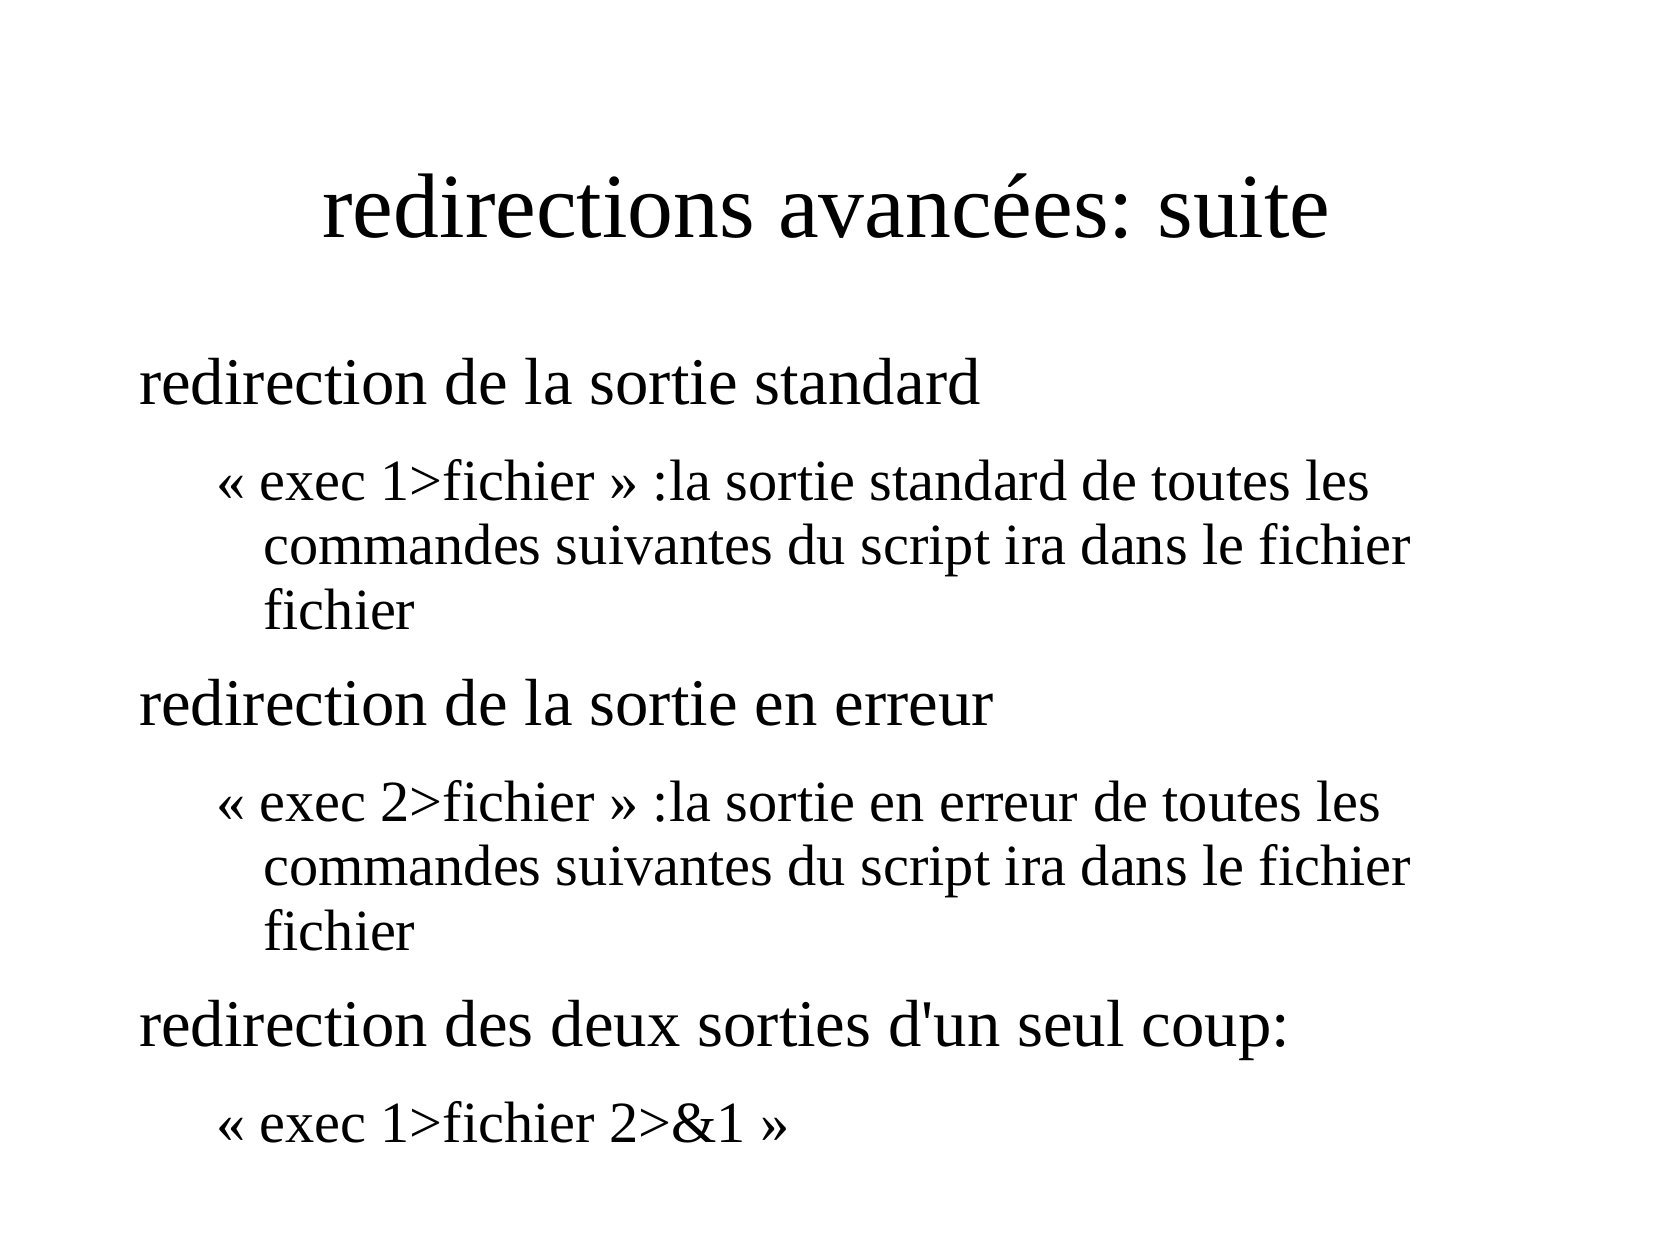

# redirections avancées: suite
redirection de la sortie standard
« exec 1>fichier » :la sortie standard de toutes les commandes suivantes du script ira dans le fichier fichier
redirection de la sortie en erreur
« exec 2>fichier » :la sortie en erreur de toutes les commandes suivantes du script ira dans le fichier fichier
redirection des deux sorties d'un seul coup:
« exec 1>fichier 2>&1 »